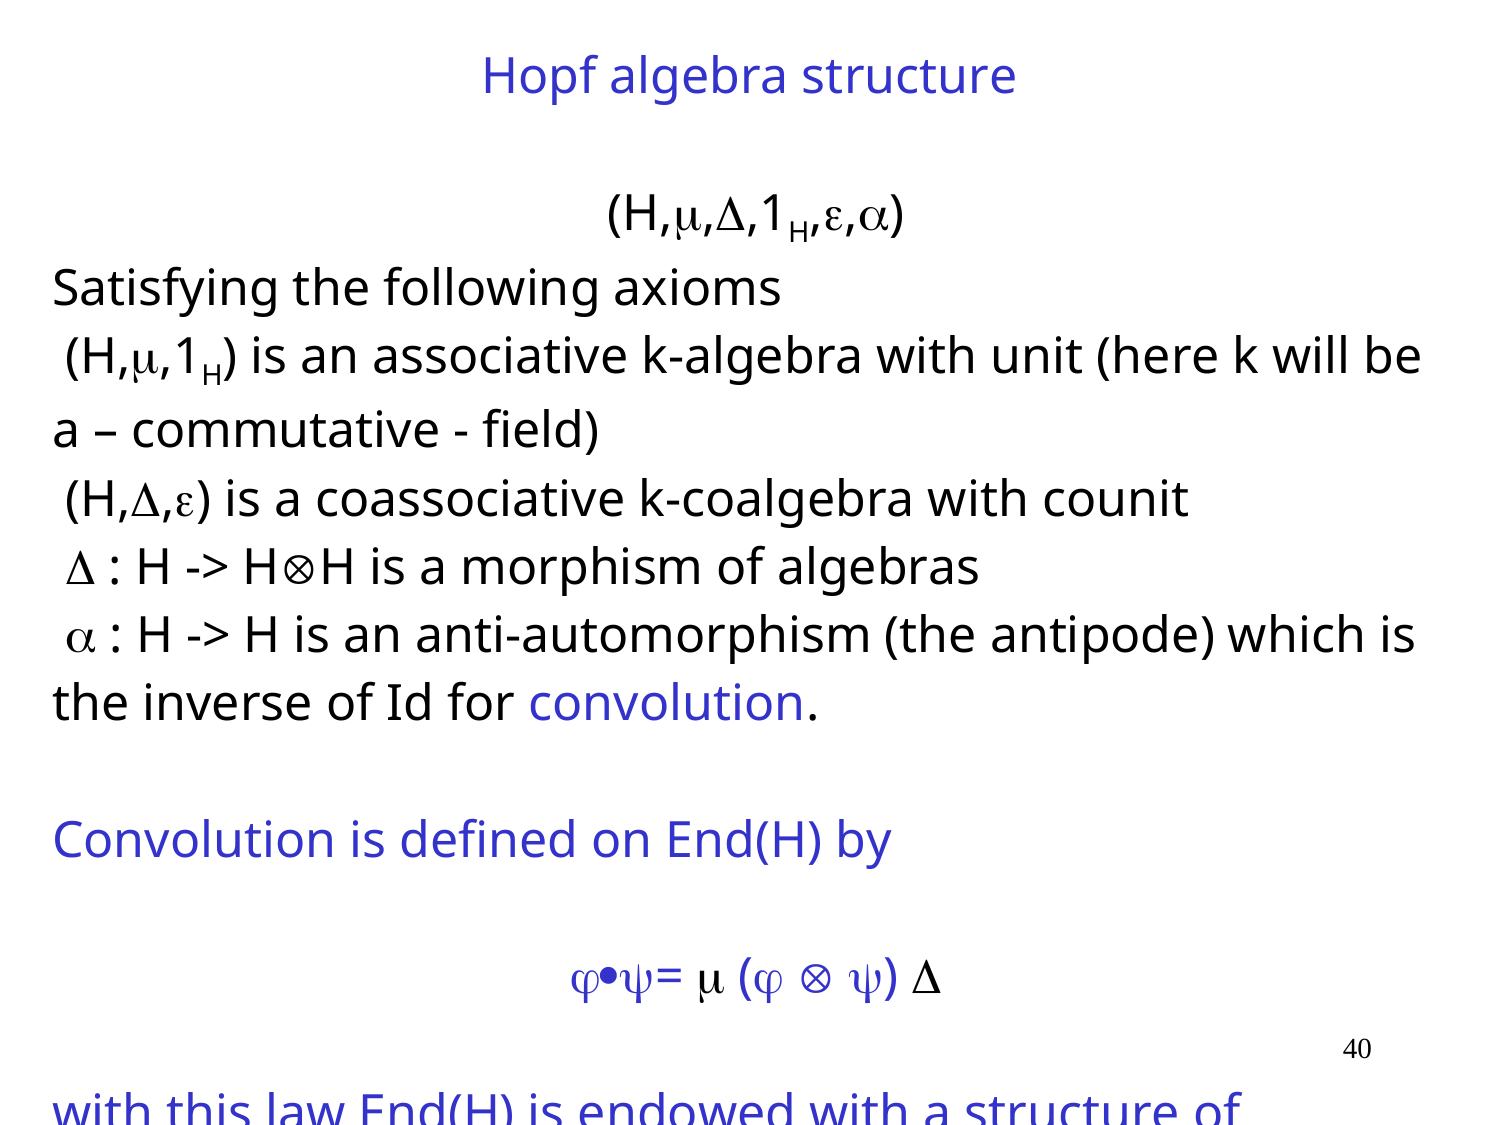

Hopf algebra structure
(H,,,1H,,)
Satisfying the following axioms
 (H,,1H) is an associative k-algebra with unit (here k will be a – commutative - field)
 (H,,) is a coassociative k-coalgebra with counit
  : H -> HH is a morphism of algebras
  : H -> H is an anti-automorphism (the antipode) which is the inverse of Id for convolution.
Convolution is defined on End(H) by
=  (  ) 
with this law End(H) is endowed with a structure of associative algebra with unit 1H.
40